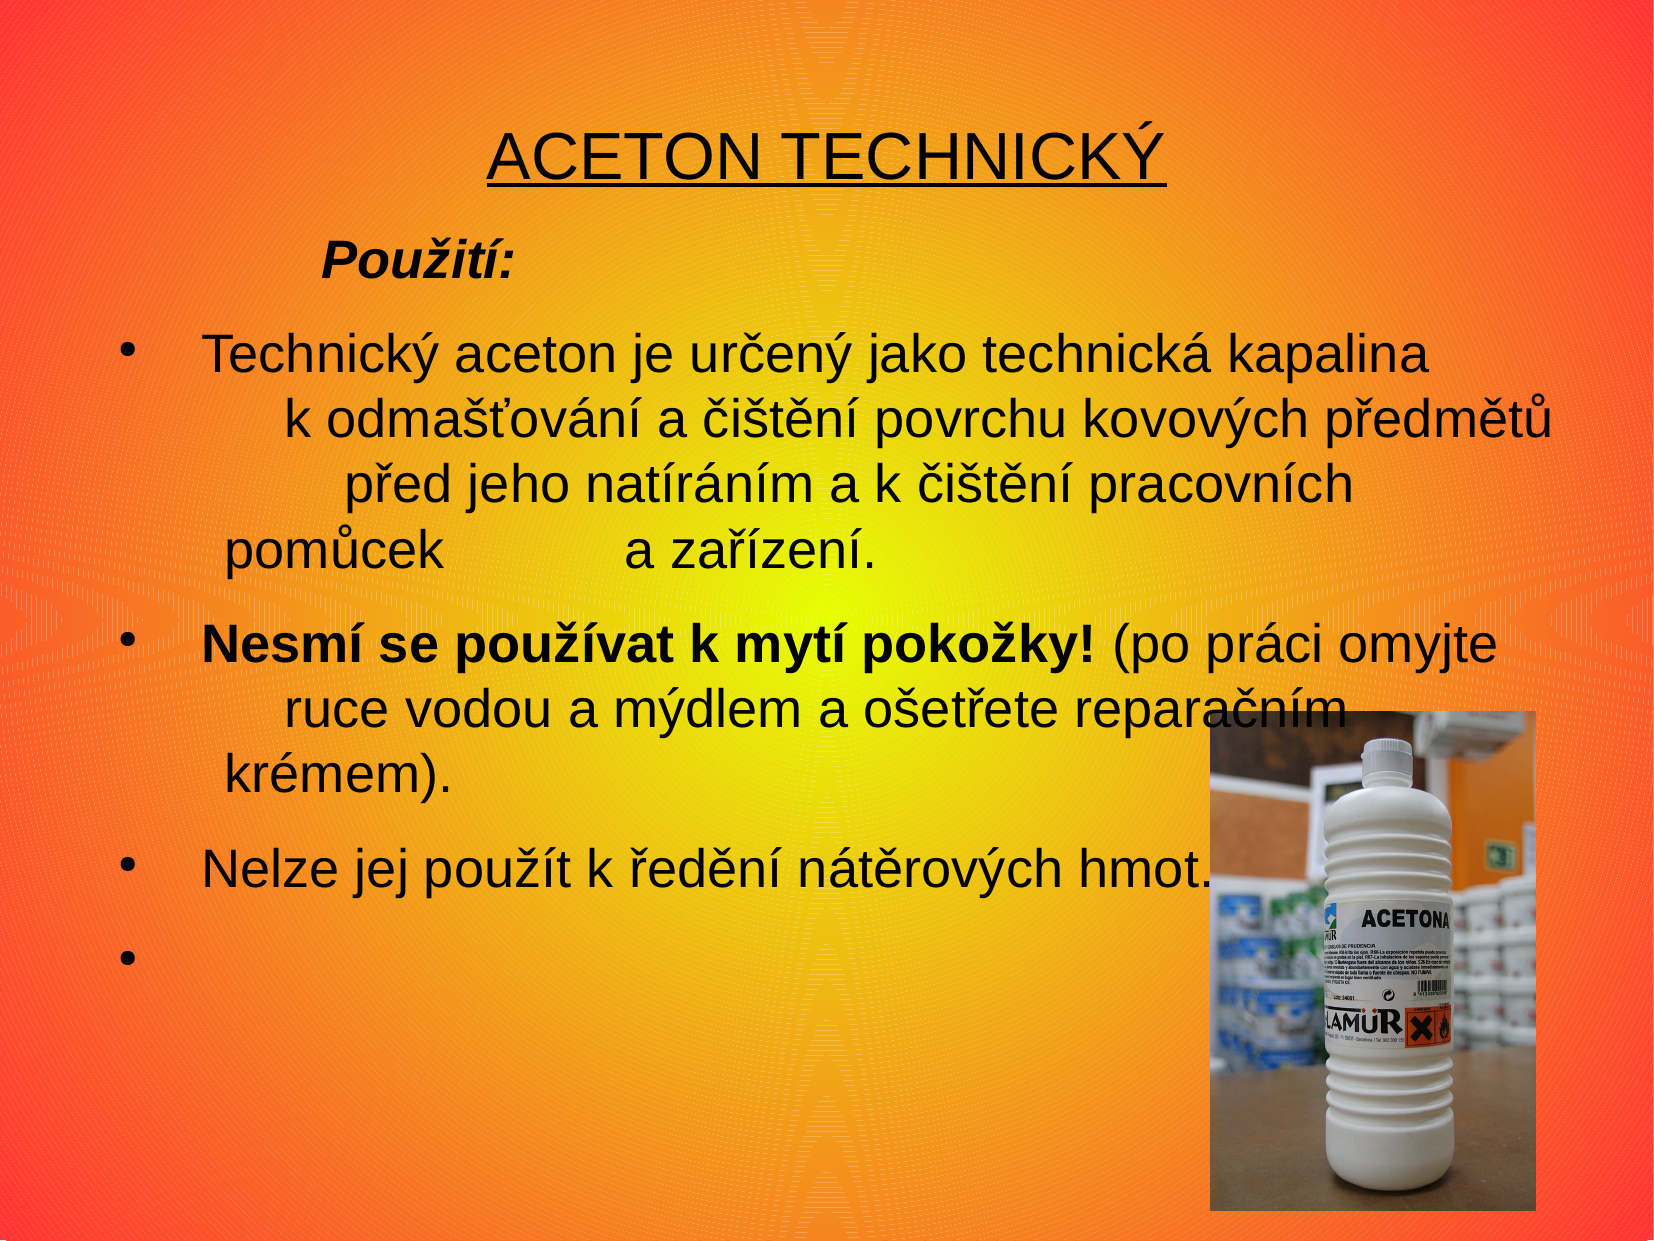

# ACETON TECHNICKÝ
 Použití:
 Technický aceton je určený jako technická kapalina k odmašťování a čištění povrchu kovových předmětů před jeho natíráním a k čištění pracovních pomůcek a zařízení.
 Nesmí se používat k mytí pokožky! (po práci omyjte ruce vodou a mýdlem a ošetřete reparačním krémem).
 Nelze jej použít k ředění nátěrových hmot.